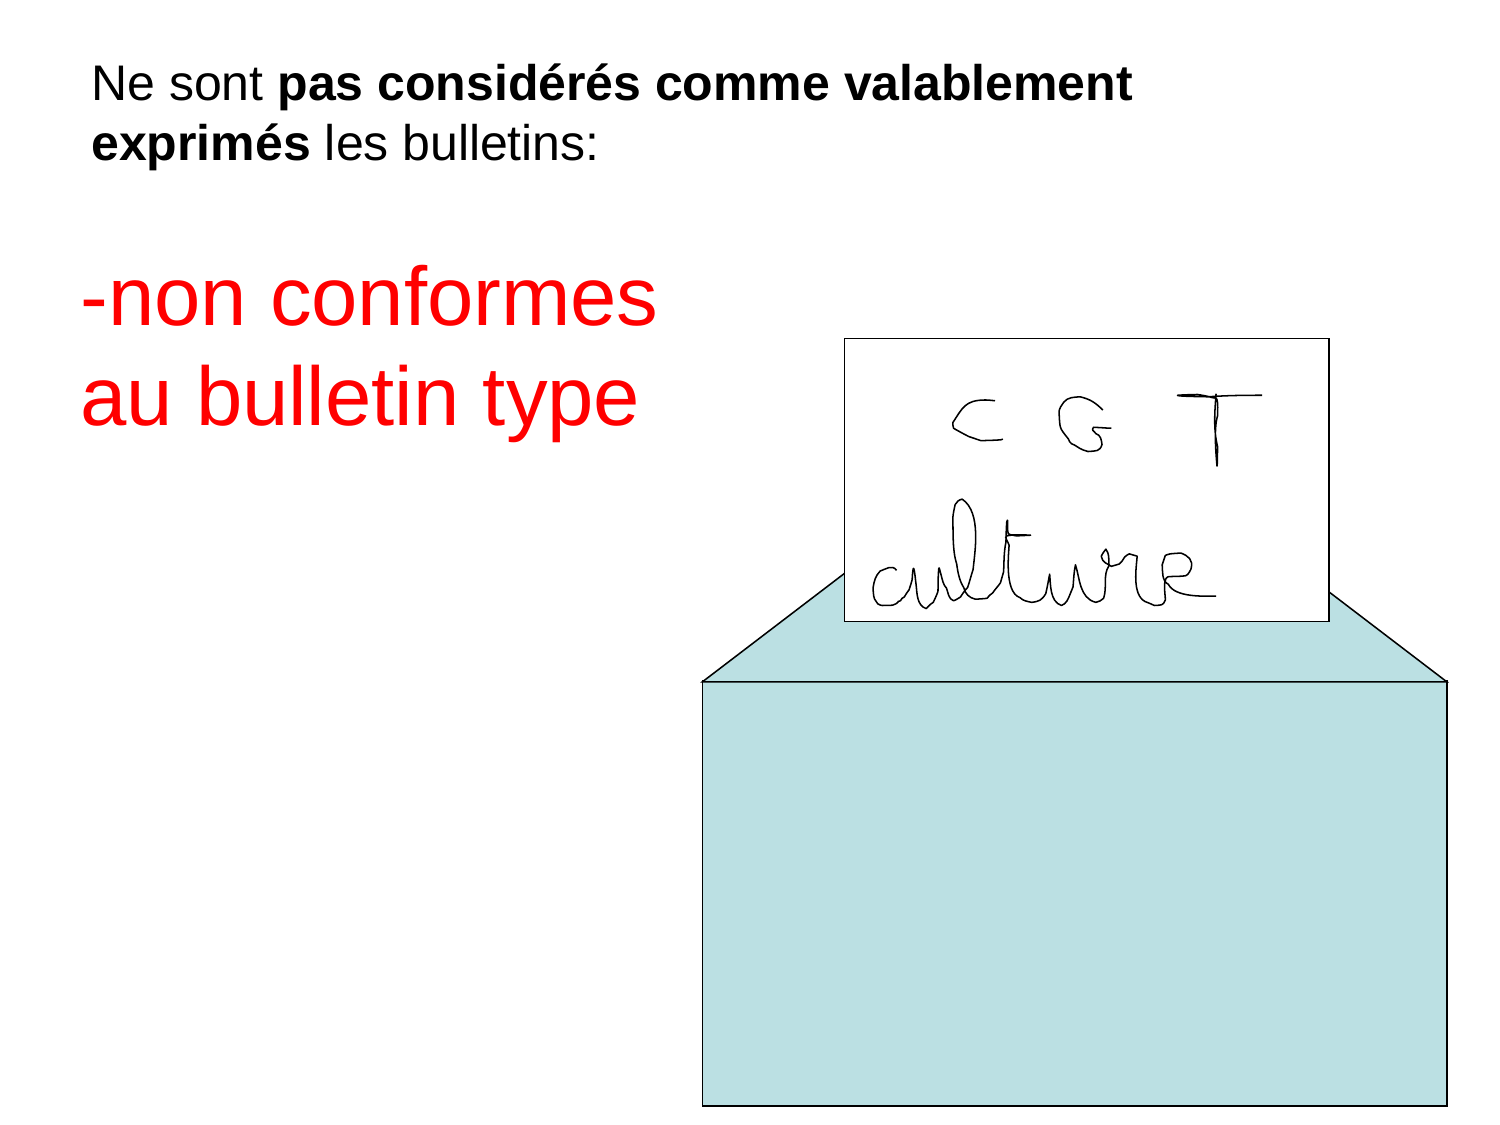

Ne sont pas considérés comme valablement
exprimés les bulletins:
-non conformes
au bulletin type